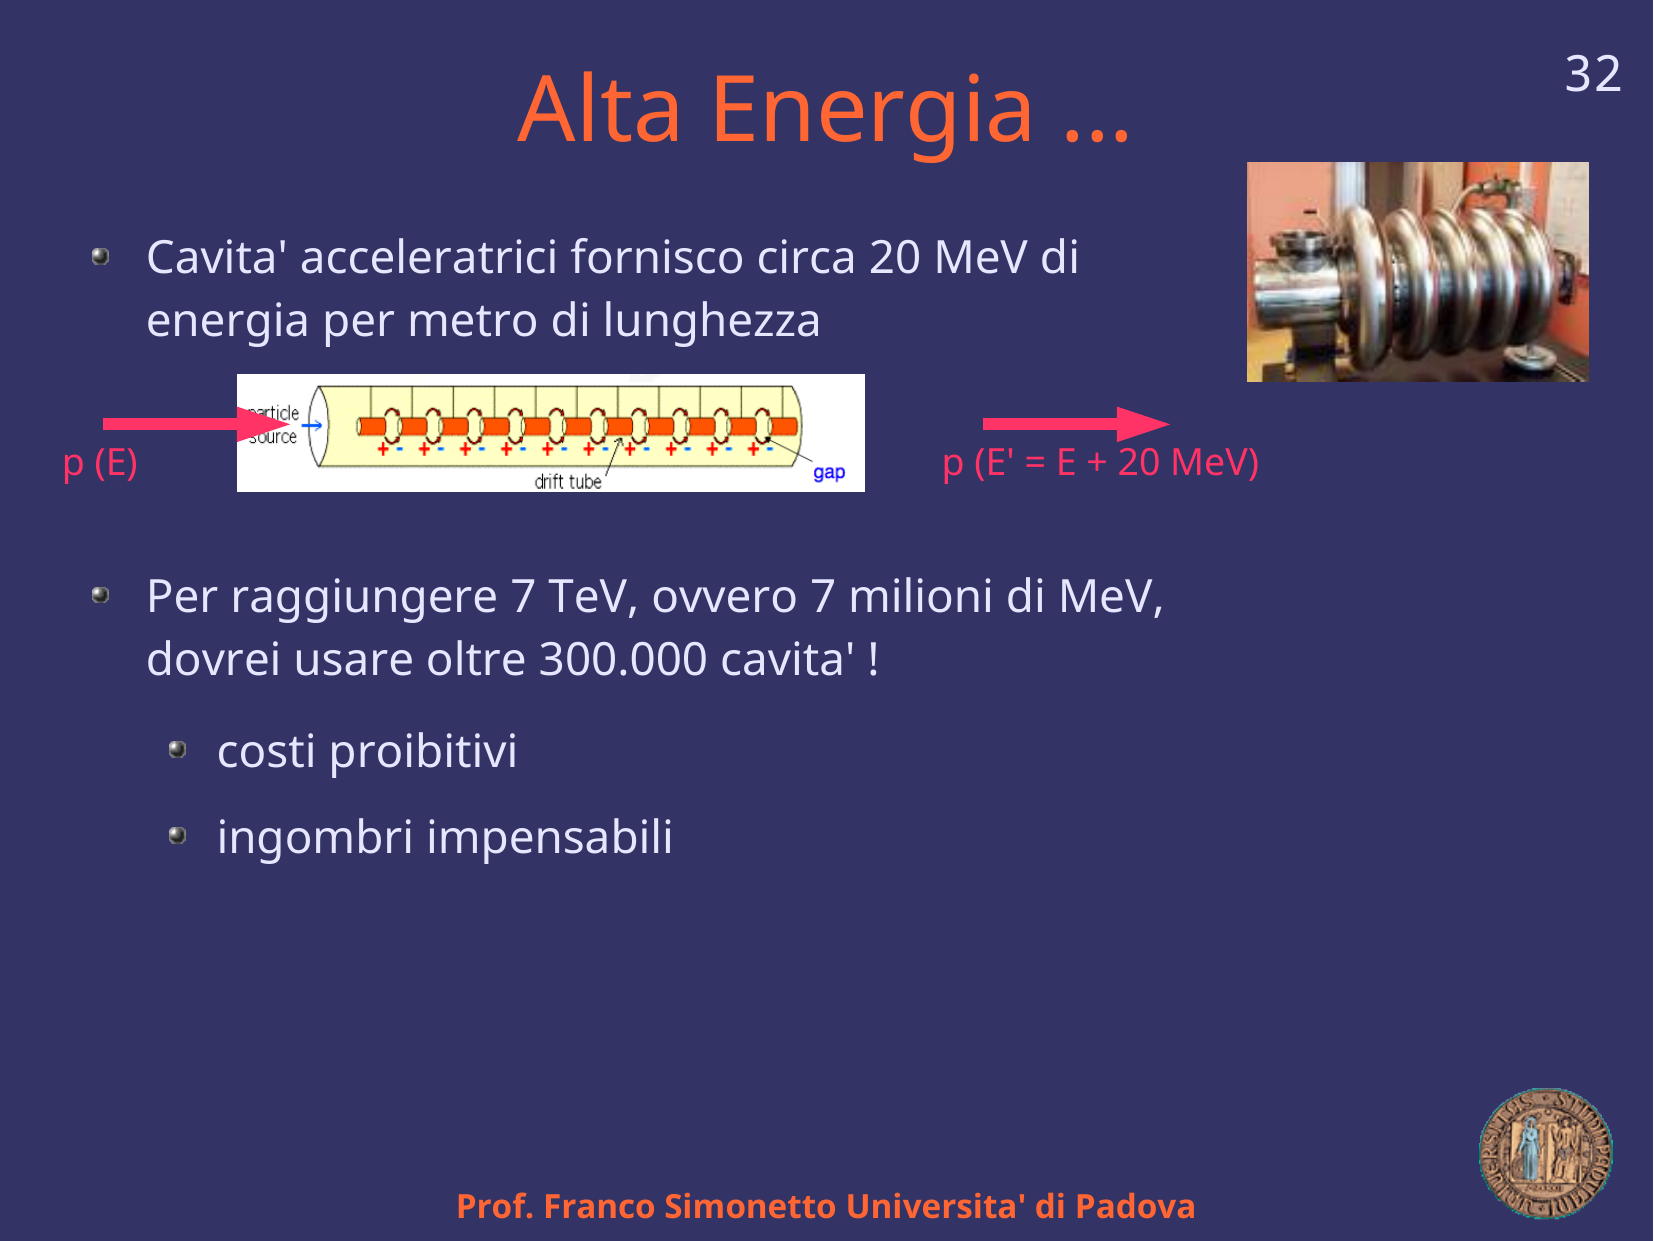

32
# Alta Energia ...
Cavita' acceleratrici fornisco circa 20 MeV di energia per metro di lunghezza
Per raggiungere 7 TeV, ovvero 7 milioni di MeV, dovrei usare oltre 300.000 cavita' !
costi proibitivi
ingombri impensabili
 p (E)
 p (E' = E + 20 MeV)